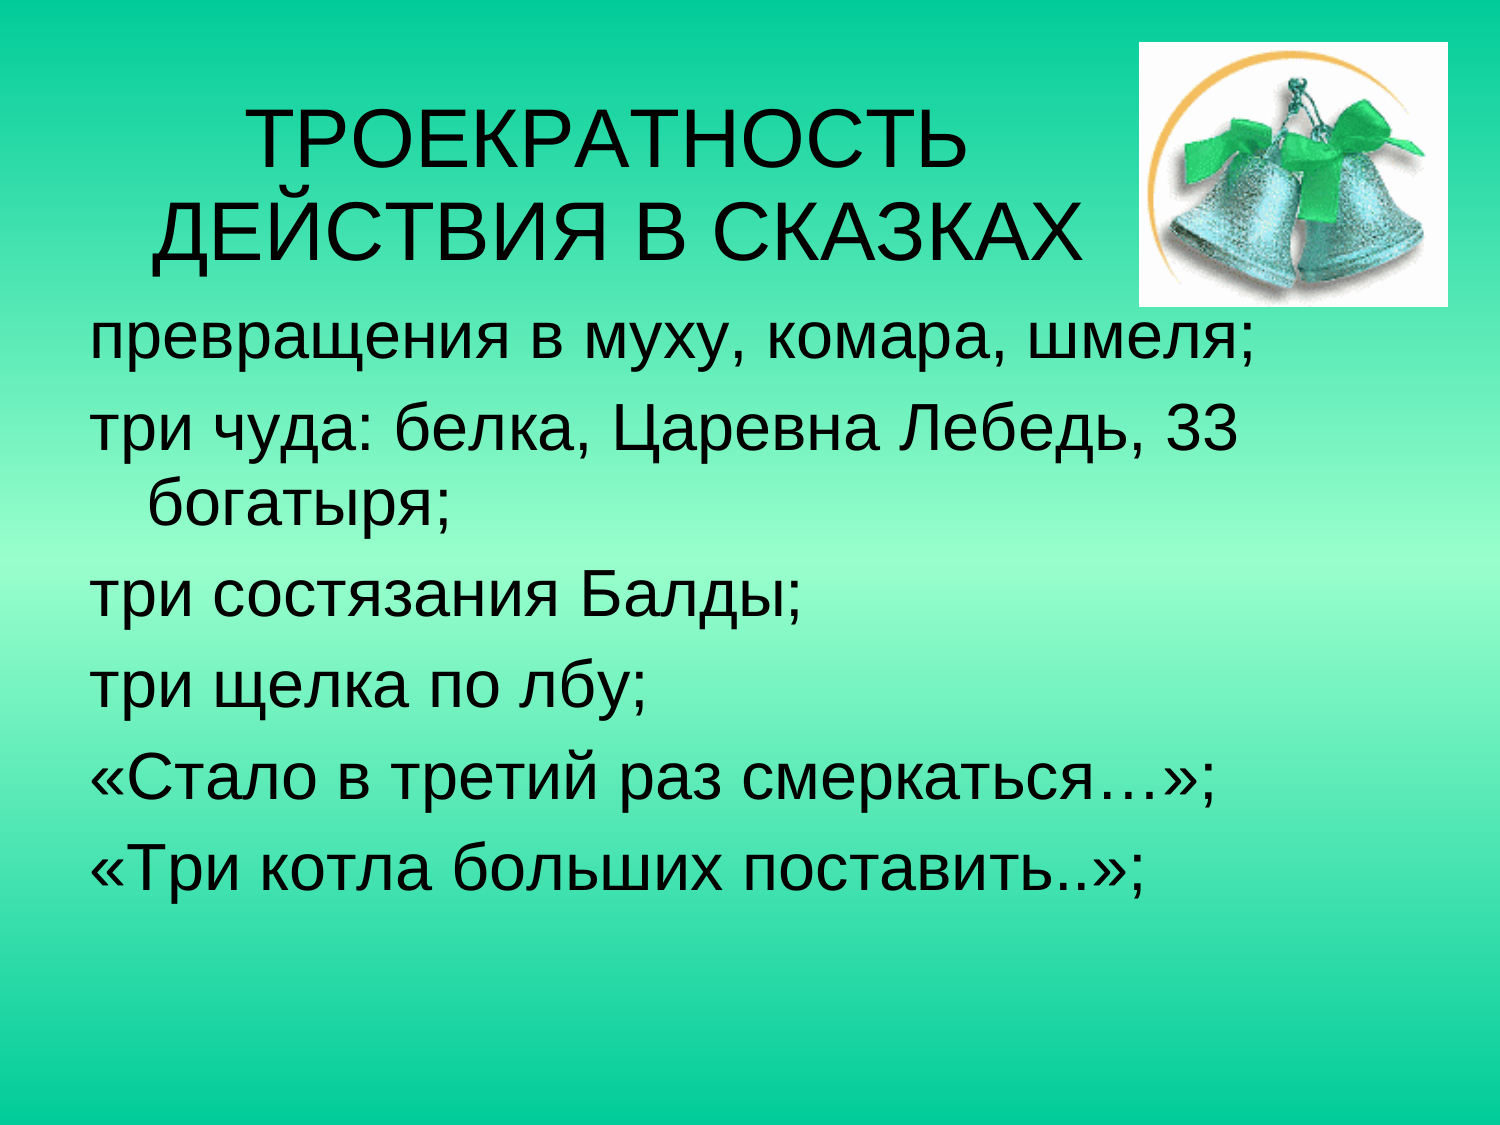

# ТРОЕКРАТНОСТЬ ДЕЙСТВИЯ В СКАЗКАХ
превращения в муху, комара, шмеля;
три чуда: белка, Царевна Лебедь, 33 богатыря;
три состязания Балды;
три щелка по лбу;
«Стало в третий раз смеркаться…»;
«Три котла больших поставить..»;